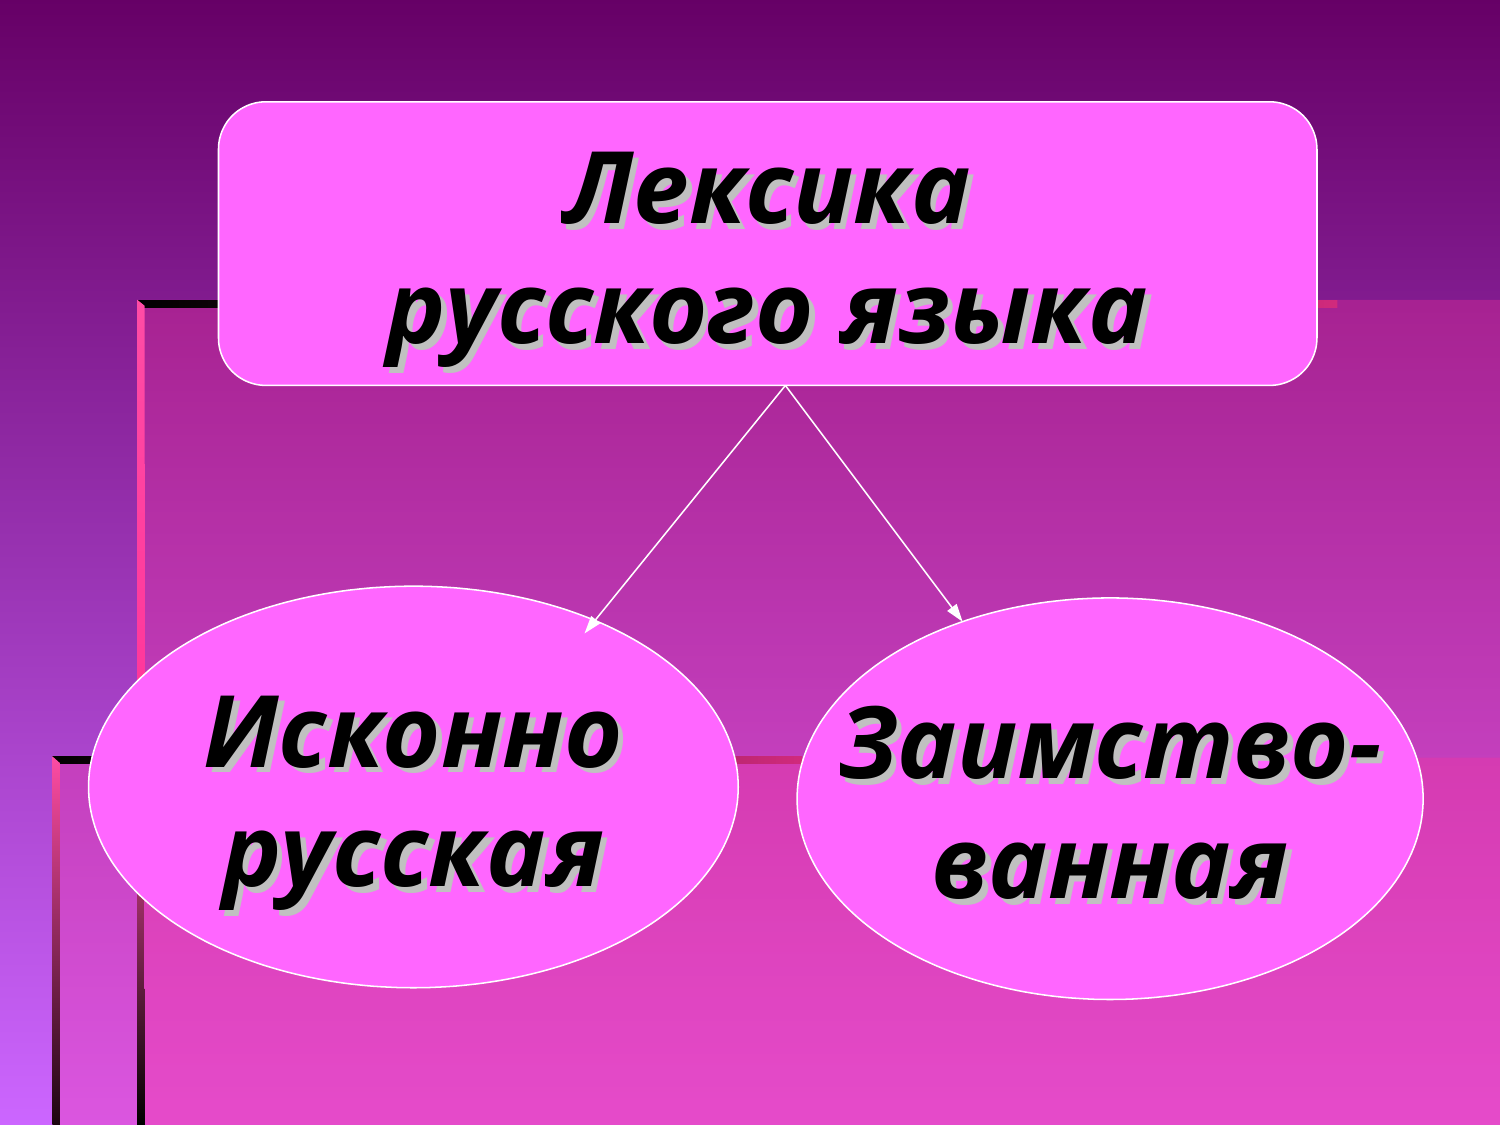

#
Лексика
русского языка
Исконно
русская
Заимство-
ванная